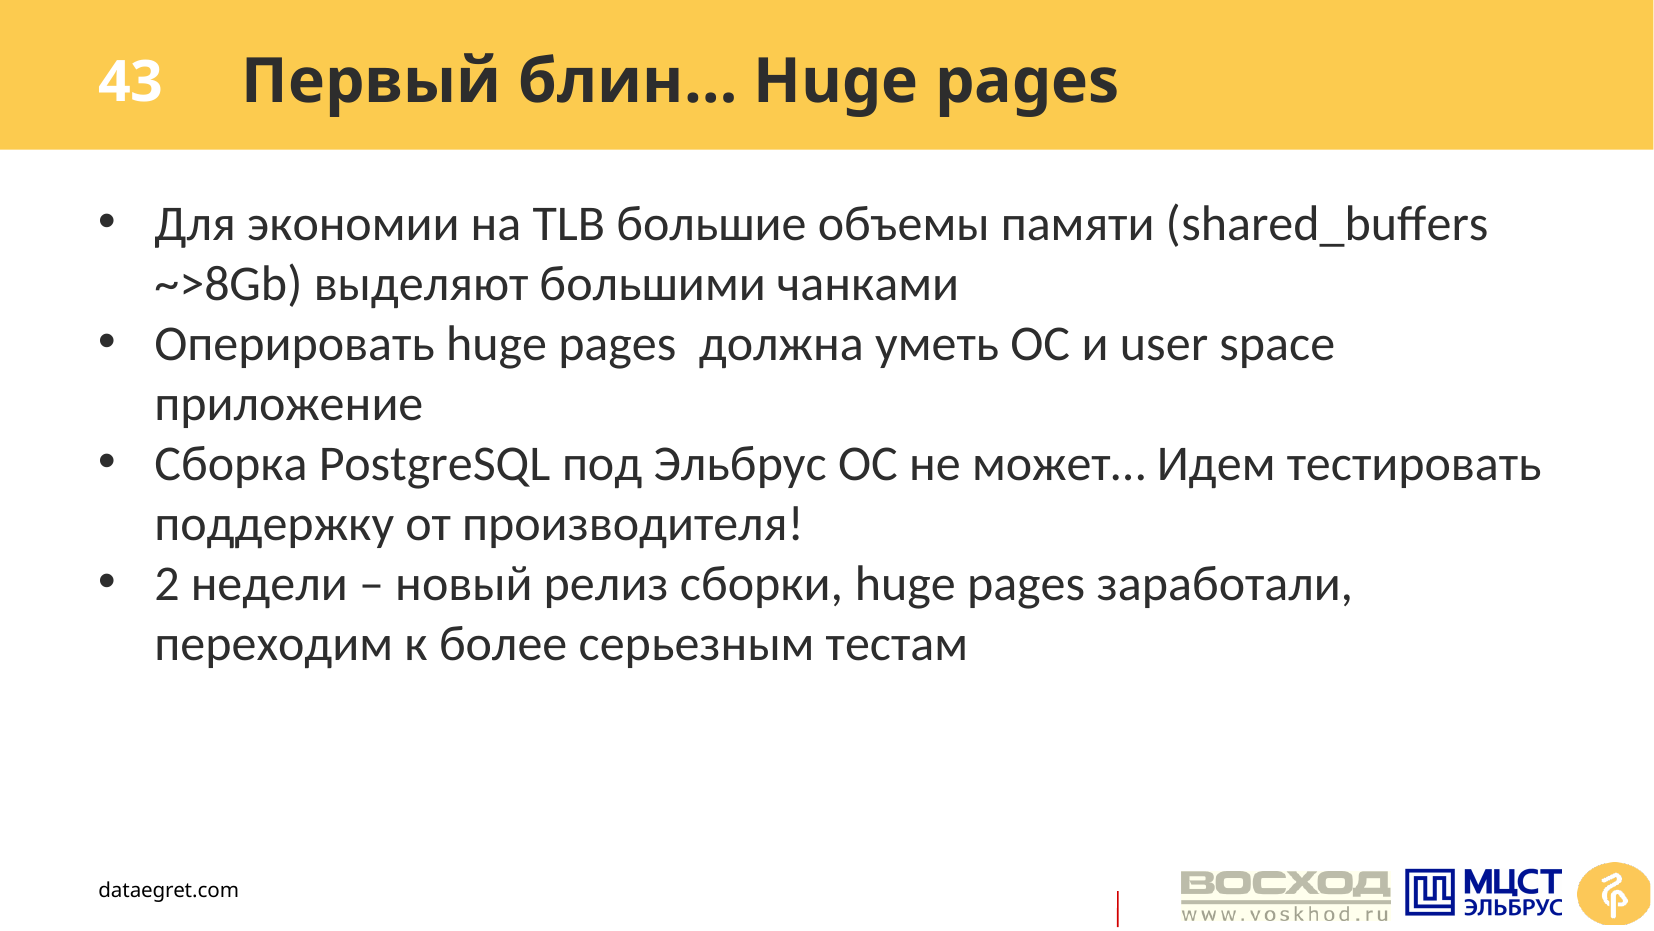

43
# Первый блин… Huge pages
Для экономии на TLB большие объемы памяти (shared_buffers ~>8Gb) выделяют большими чанками
Оперировать huge pages должна уметь ОС и user space приложение
Сборка PostgreSQL под Эльбрус ОС не может… Идем тестировать поддержку от производителя!
2 недели – новый релиз сборки, huge pages заработали, переходим к более серьезным тестам
dataegret.com